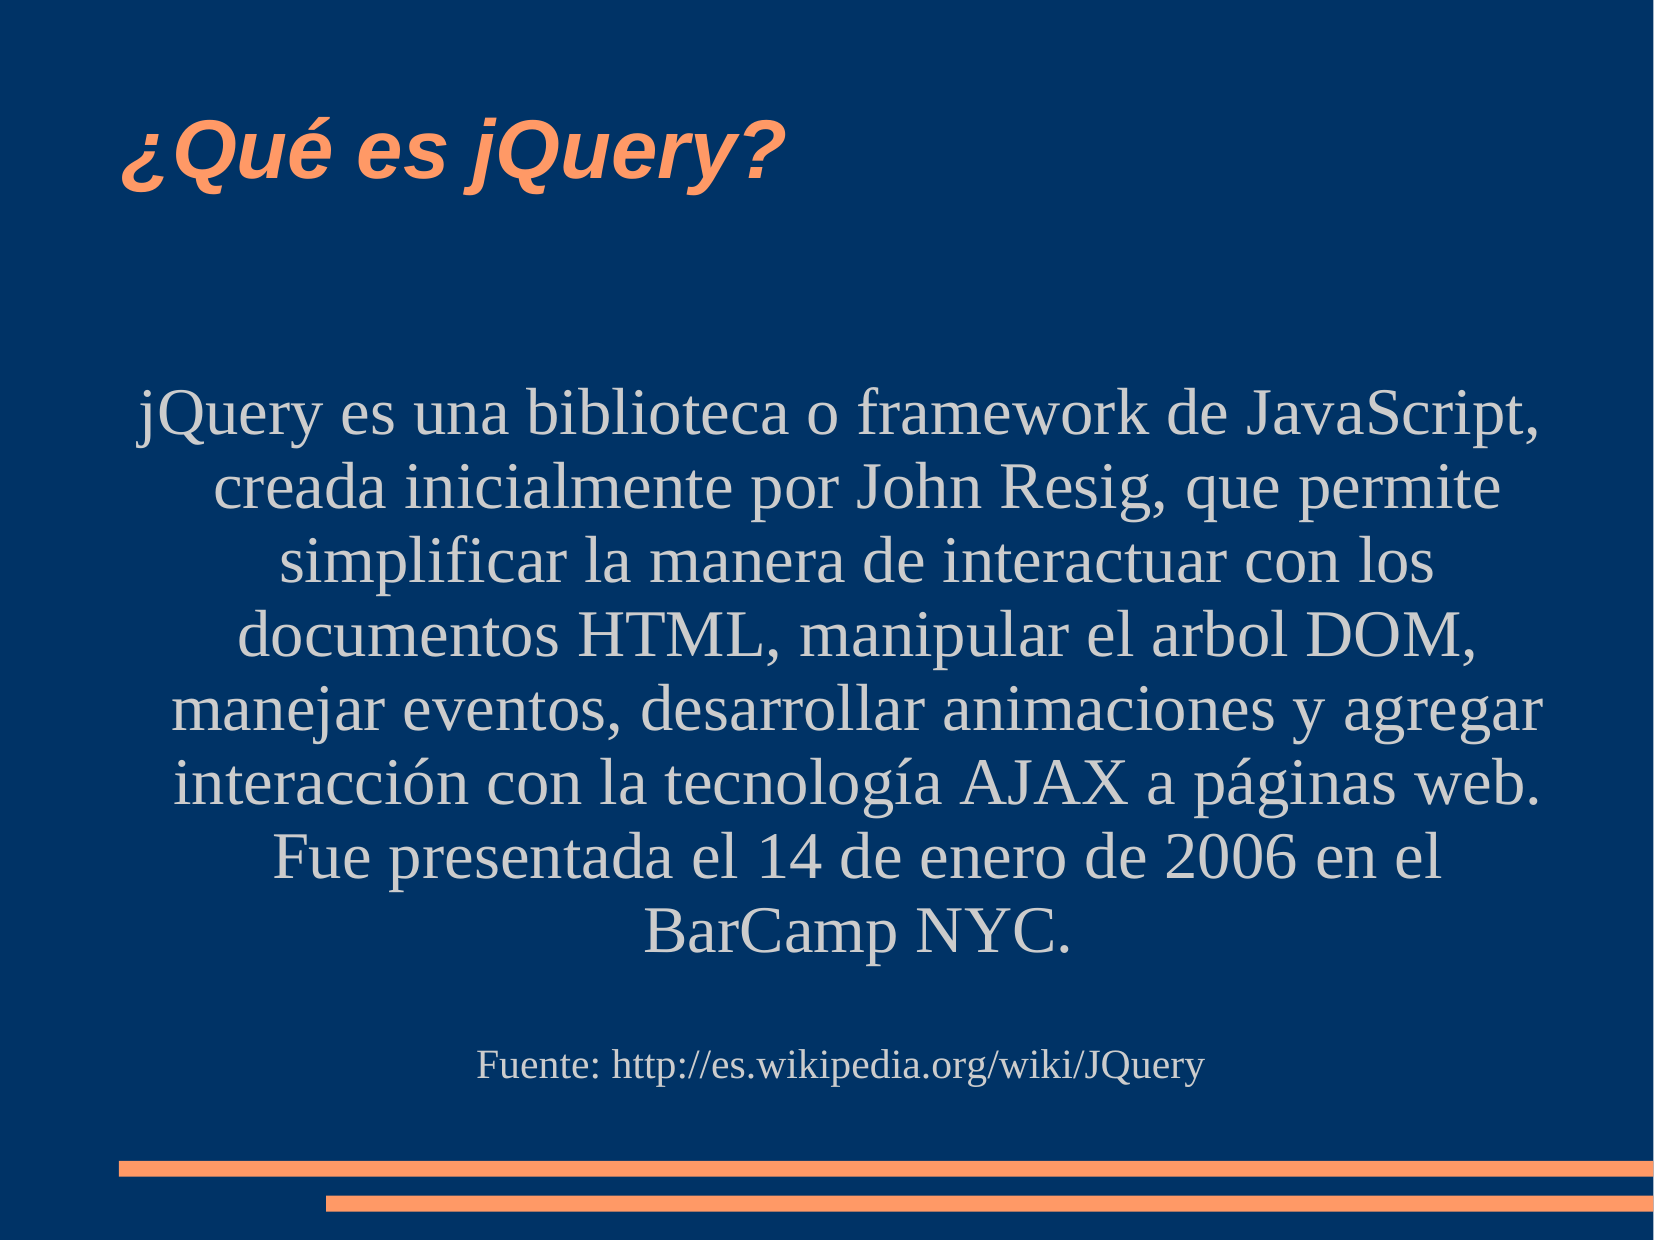

¿Qué es jQuery?
# jQuery es una biblioteca o framework de JavaScript, creada inicialmente por John Resig, que permite simplificar la manera de interactuar con los documentos HTML, manipular el arbol DOM, manejar eventos, desarrollar animaciones y agregar interacción con la tecnología AJAX a páginas web. Fue presentada el 14 de enero de 2006 en el BarCamp NYC.
Fuente: http://es.wikipedia.org/wiki/JQuery